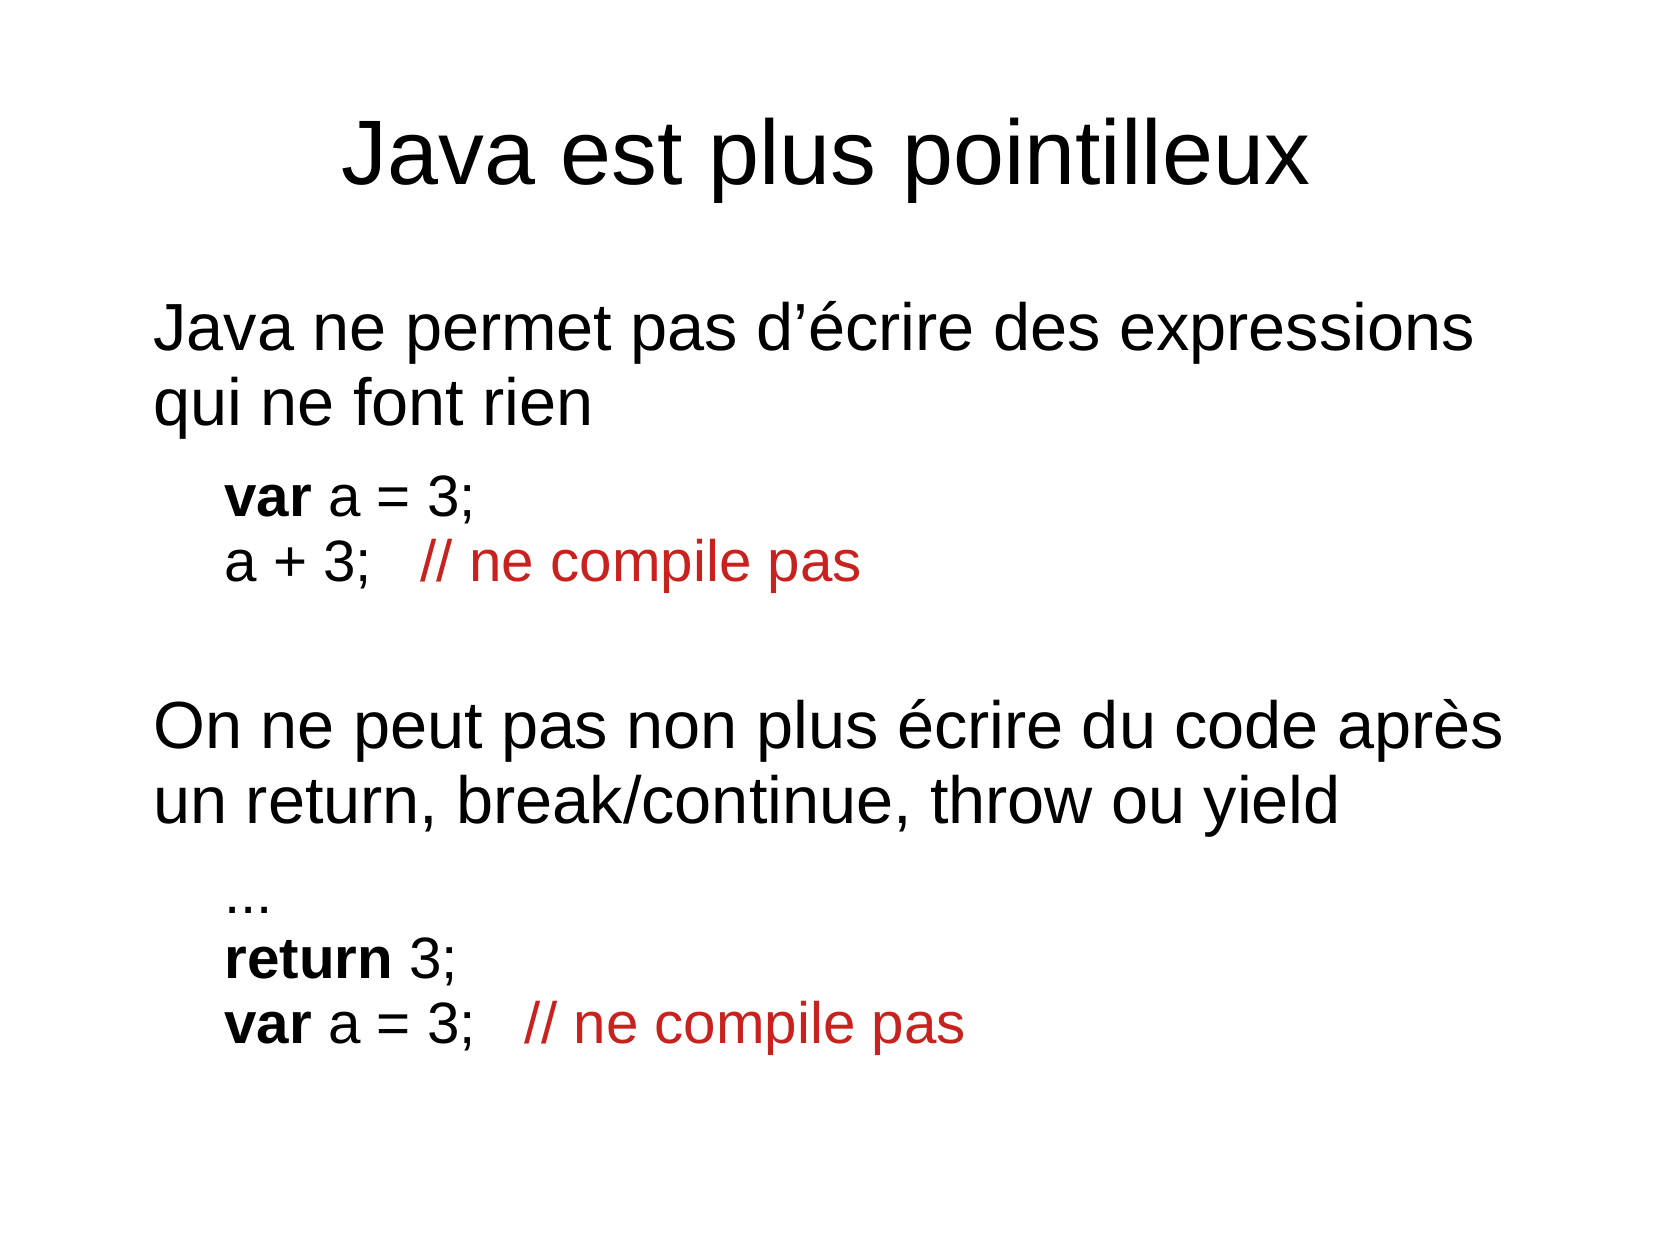

# Java est plus pointilleux
Java ne permet pas d’écrire des expressions
qui ne font rien
var a = 3;
a + 3; // ne compile pas
On ne peut pas non plus écrire du code après un return, break/continue, throw ou yield
...
return 3;
var a = 3; // ne compile pas